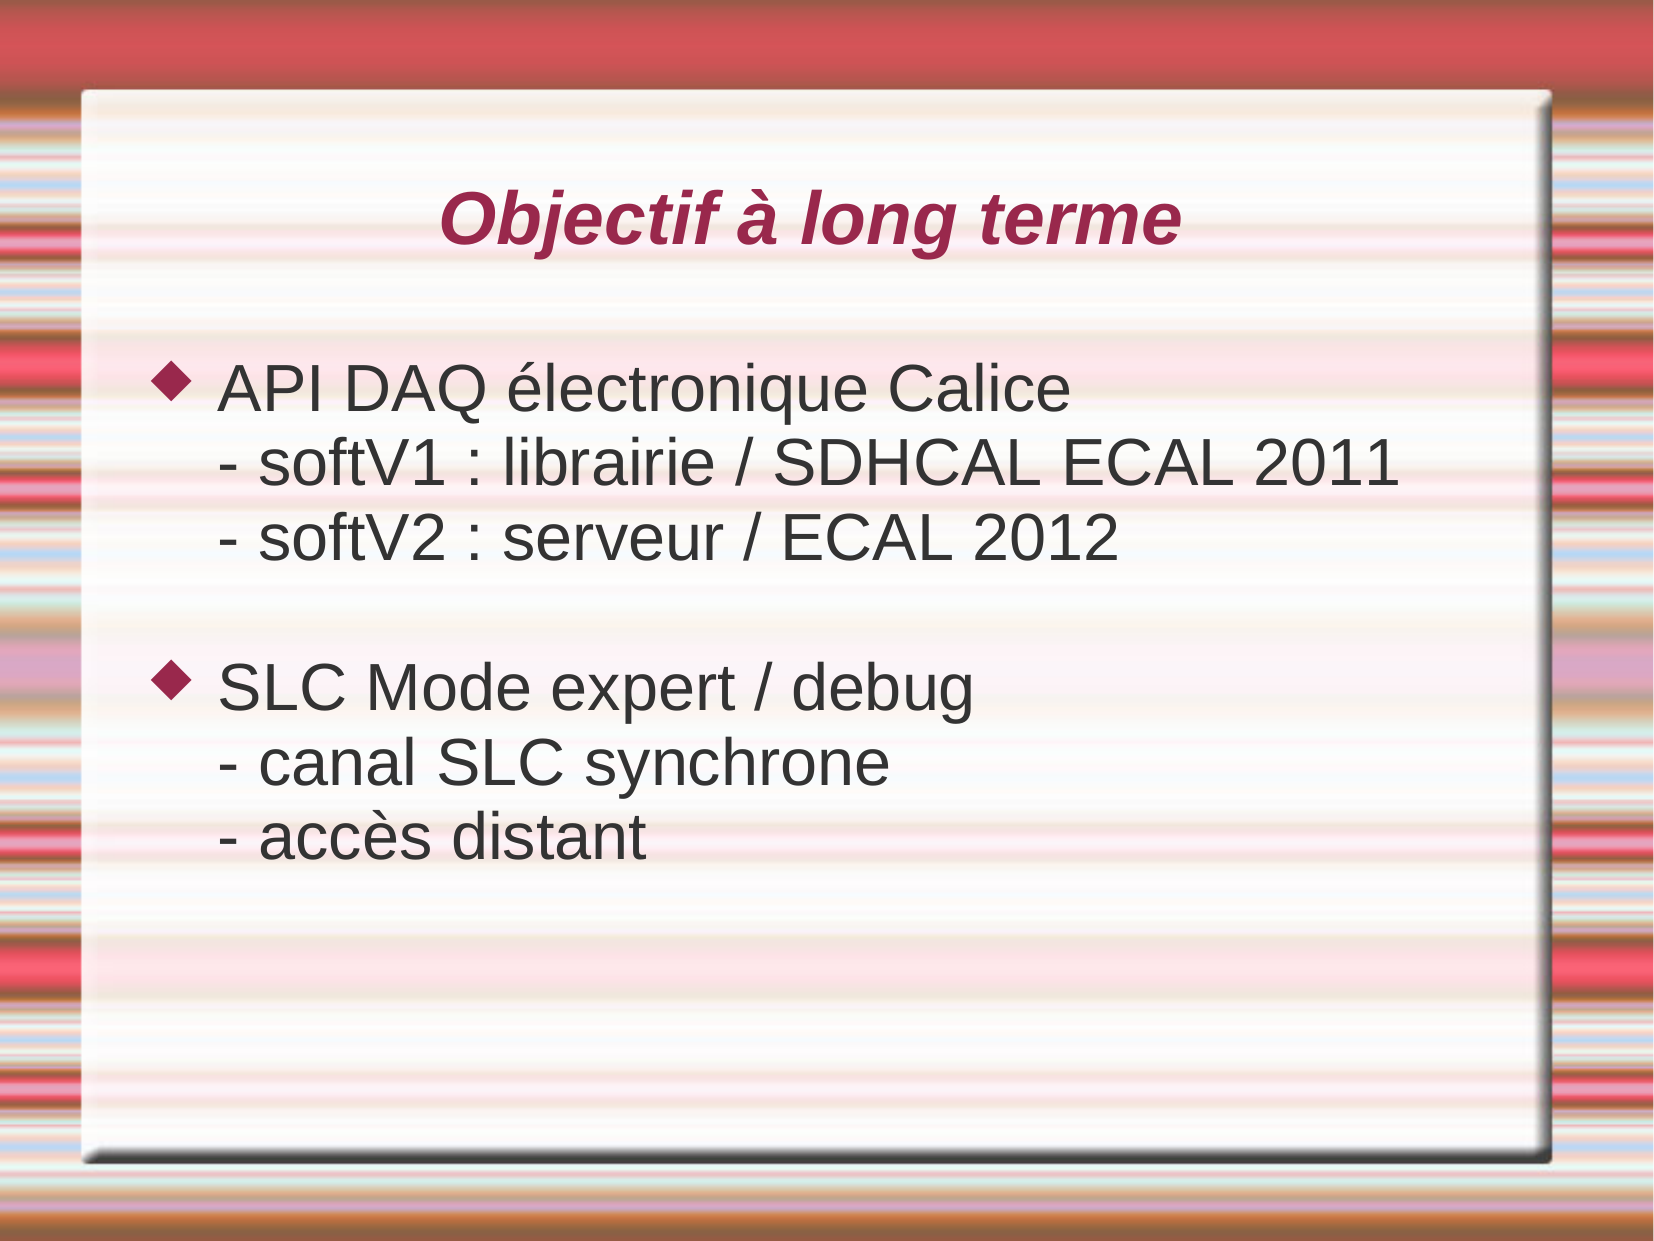

# Objectif à long terme
API DAQ électronique Calice
- softV1 : librairie / SDHCAL ECAL 2011
- softV2 : serveur / ECAL 2012
SLC Mode expert / debug
- canal SLC synchrone
- accès distant